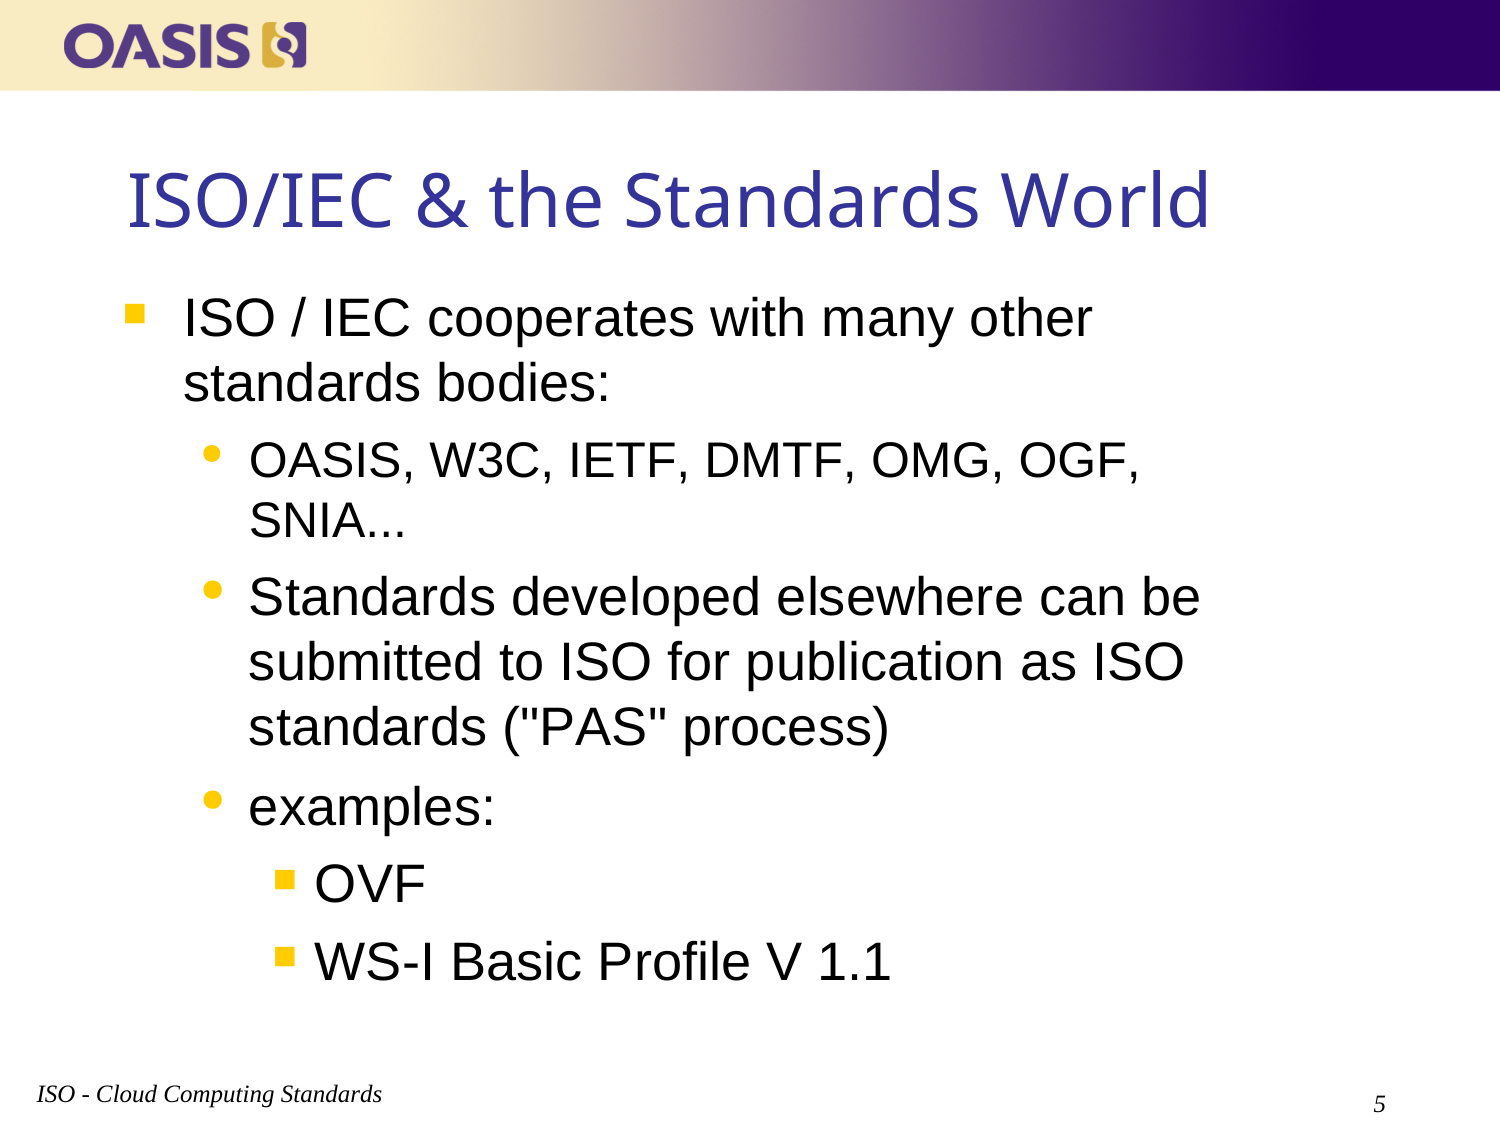

# ISO/IEC & the Standards World
ISO / IEC cooperates with many other standards bodies:
OASIS, W3C, IETF, DMTF, OMG, OGF, SNIA...
Standards developed elsewhere can be submitted to ISO for publication as ISO standards ("PAS" process)
examples:
OVF
WS-I Basic Profile V 1.1